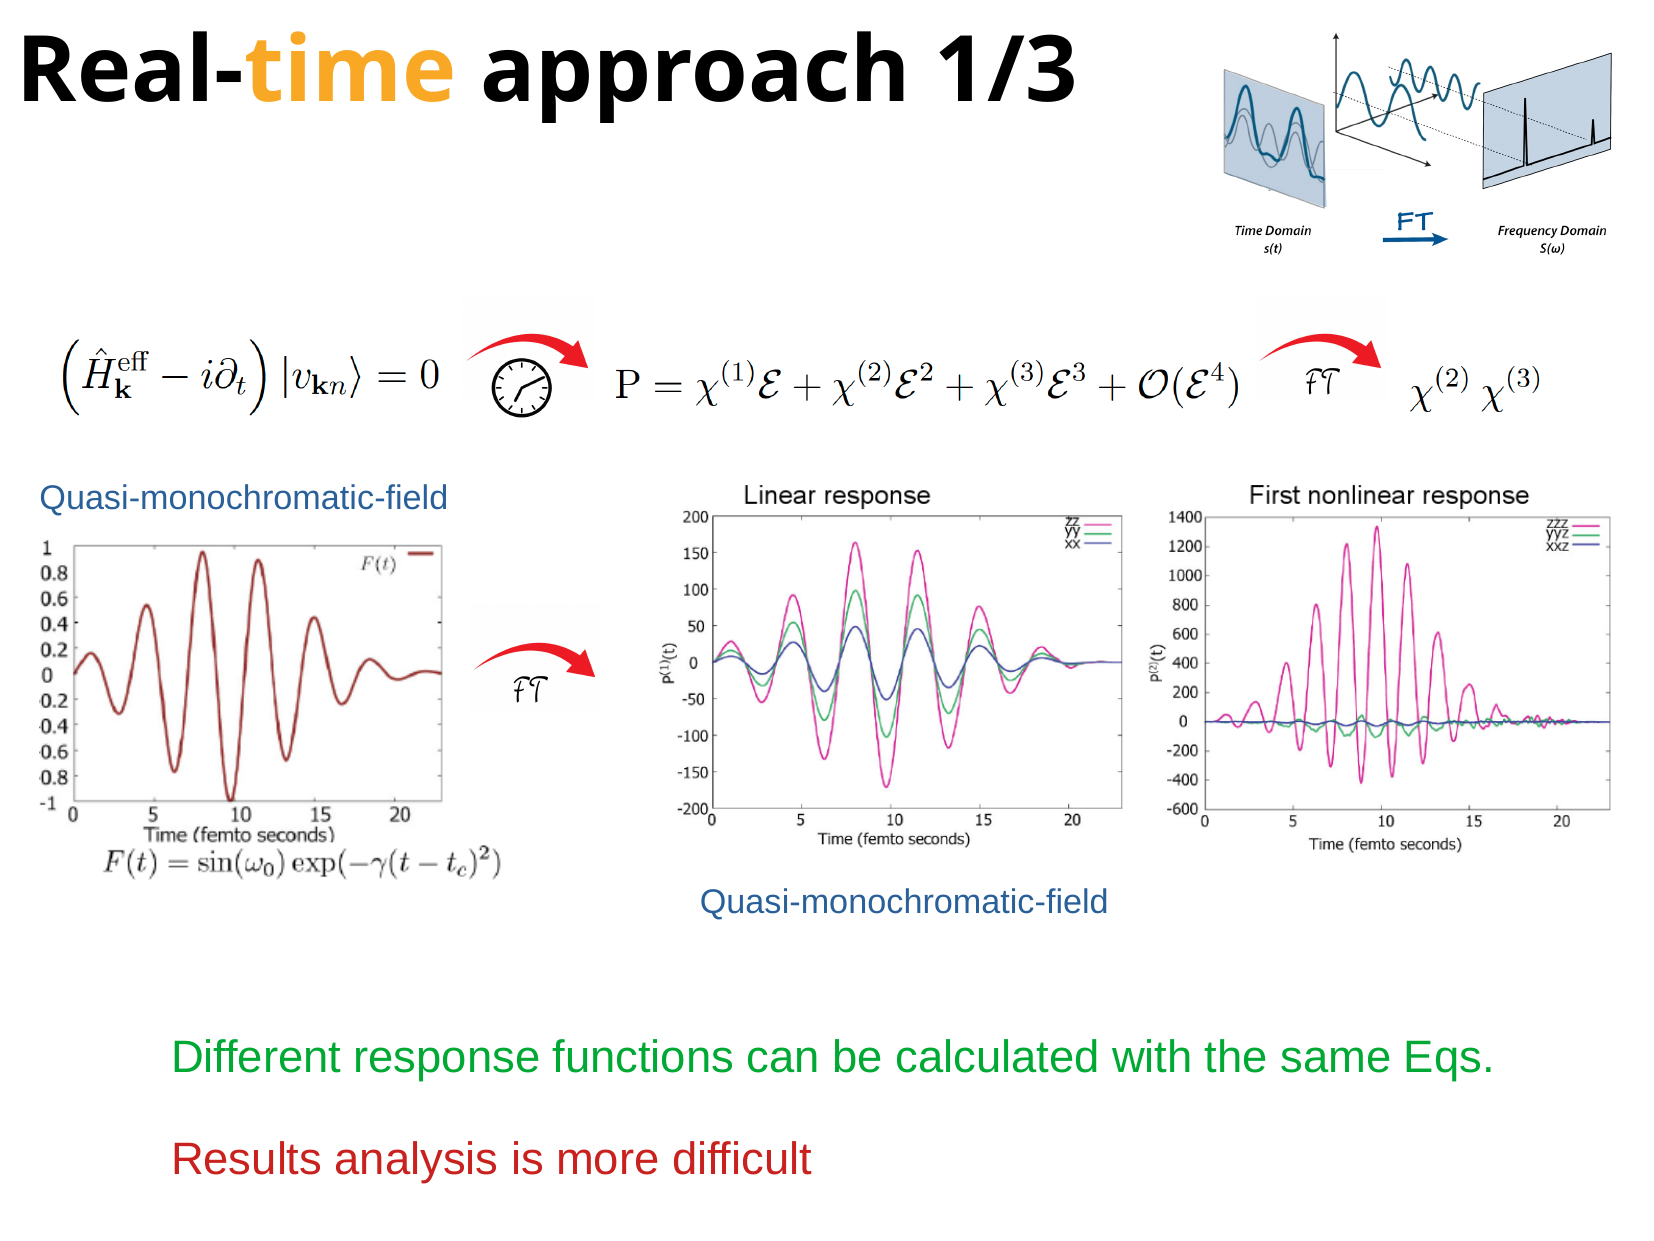

# Real-time approach 1/3
Quasi-monochromatic-field
Quasi-monochromatic-field
Different response functions can be calculated with the same Eqs.
Results analysis is more difficult